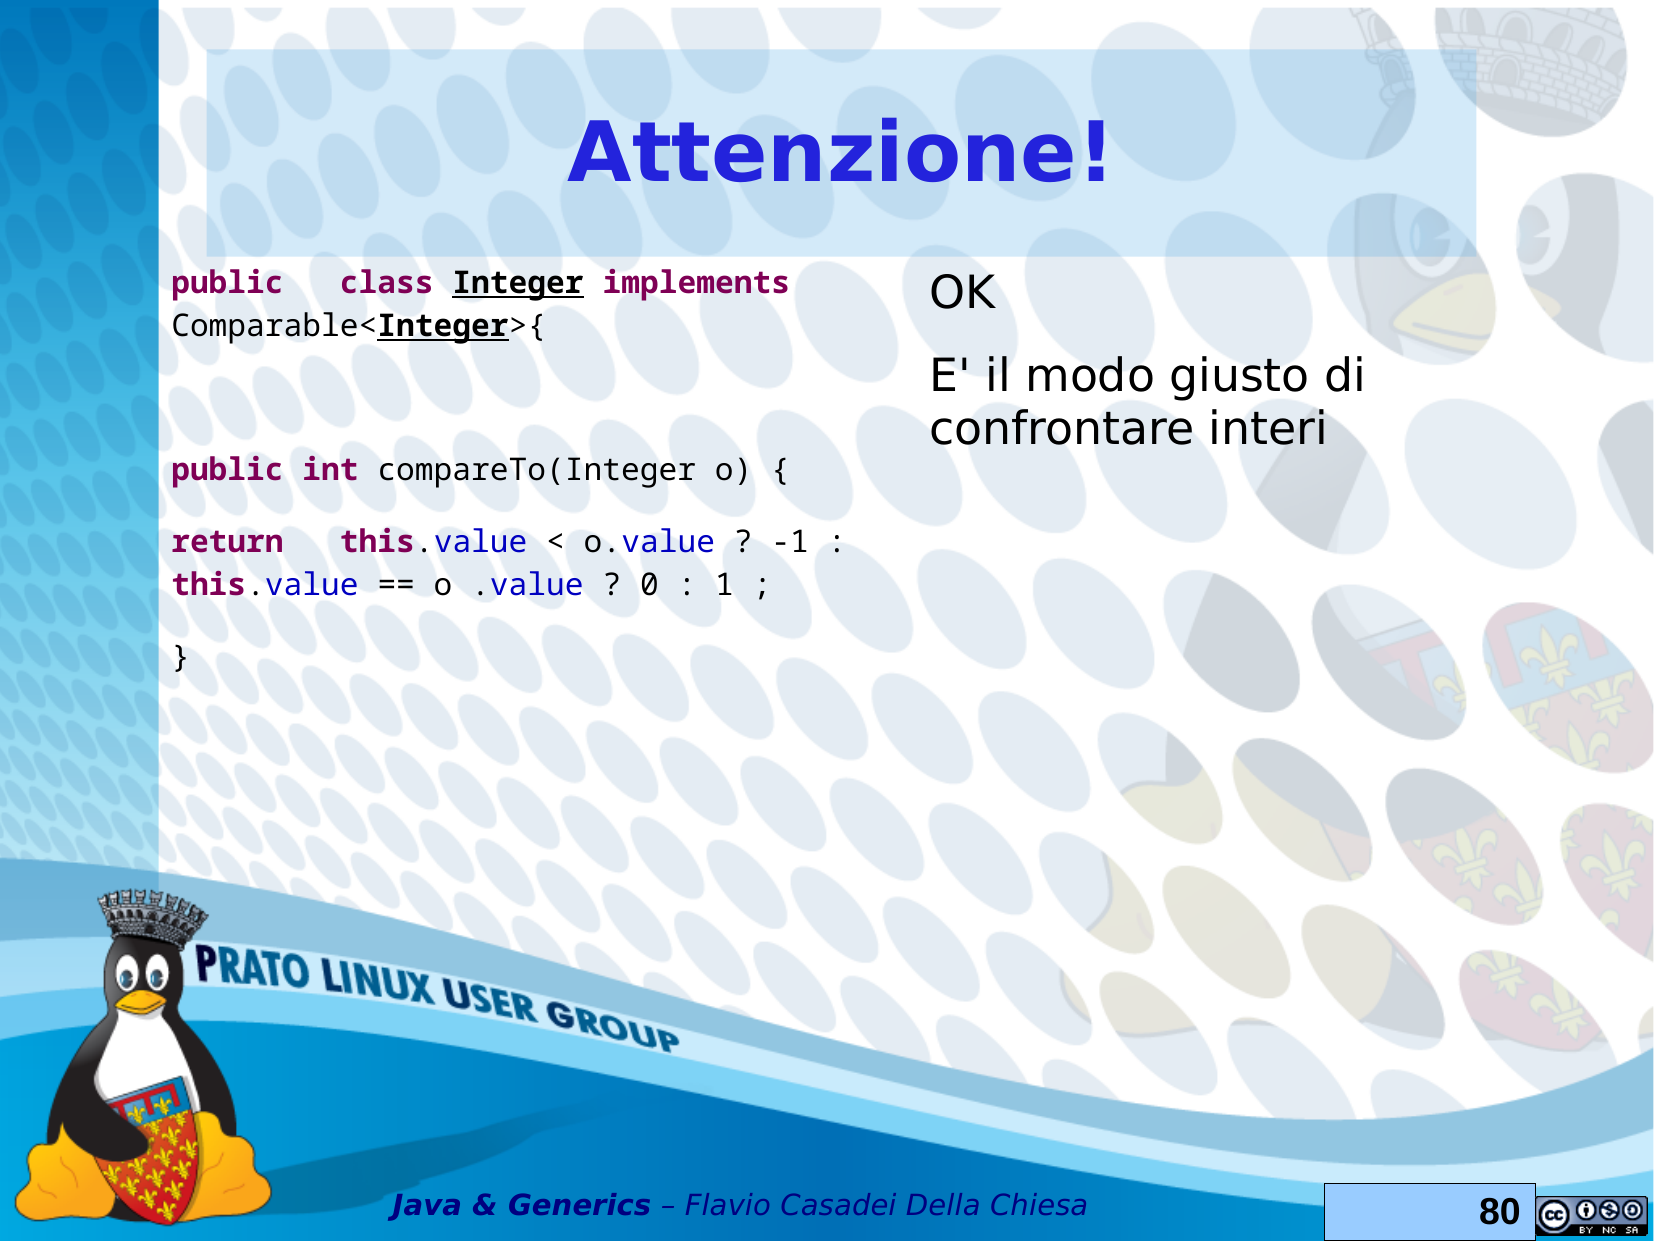

# Attenzione!
public class Integer implements Comparable<Integer>{
public int compareTo(Integer o) {
return this.value < o.value ? -1 : this.value == o .value ? 0 : 1 ;
}
OK
E' il modo giusto di confrontare interi